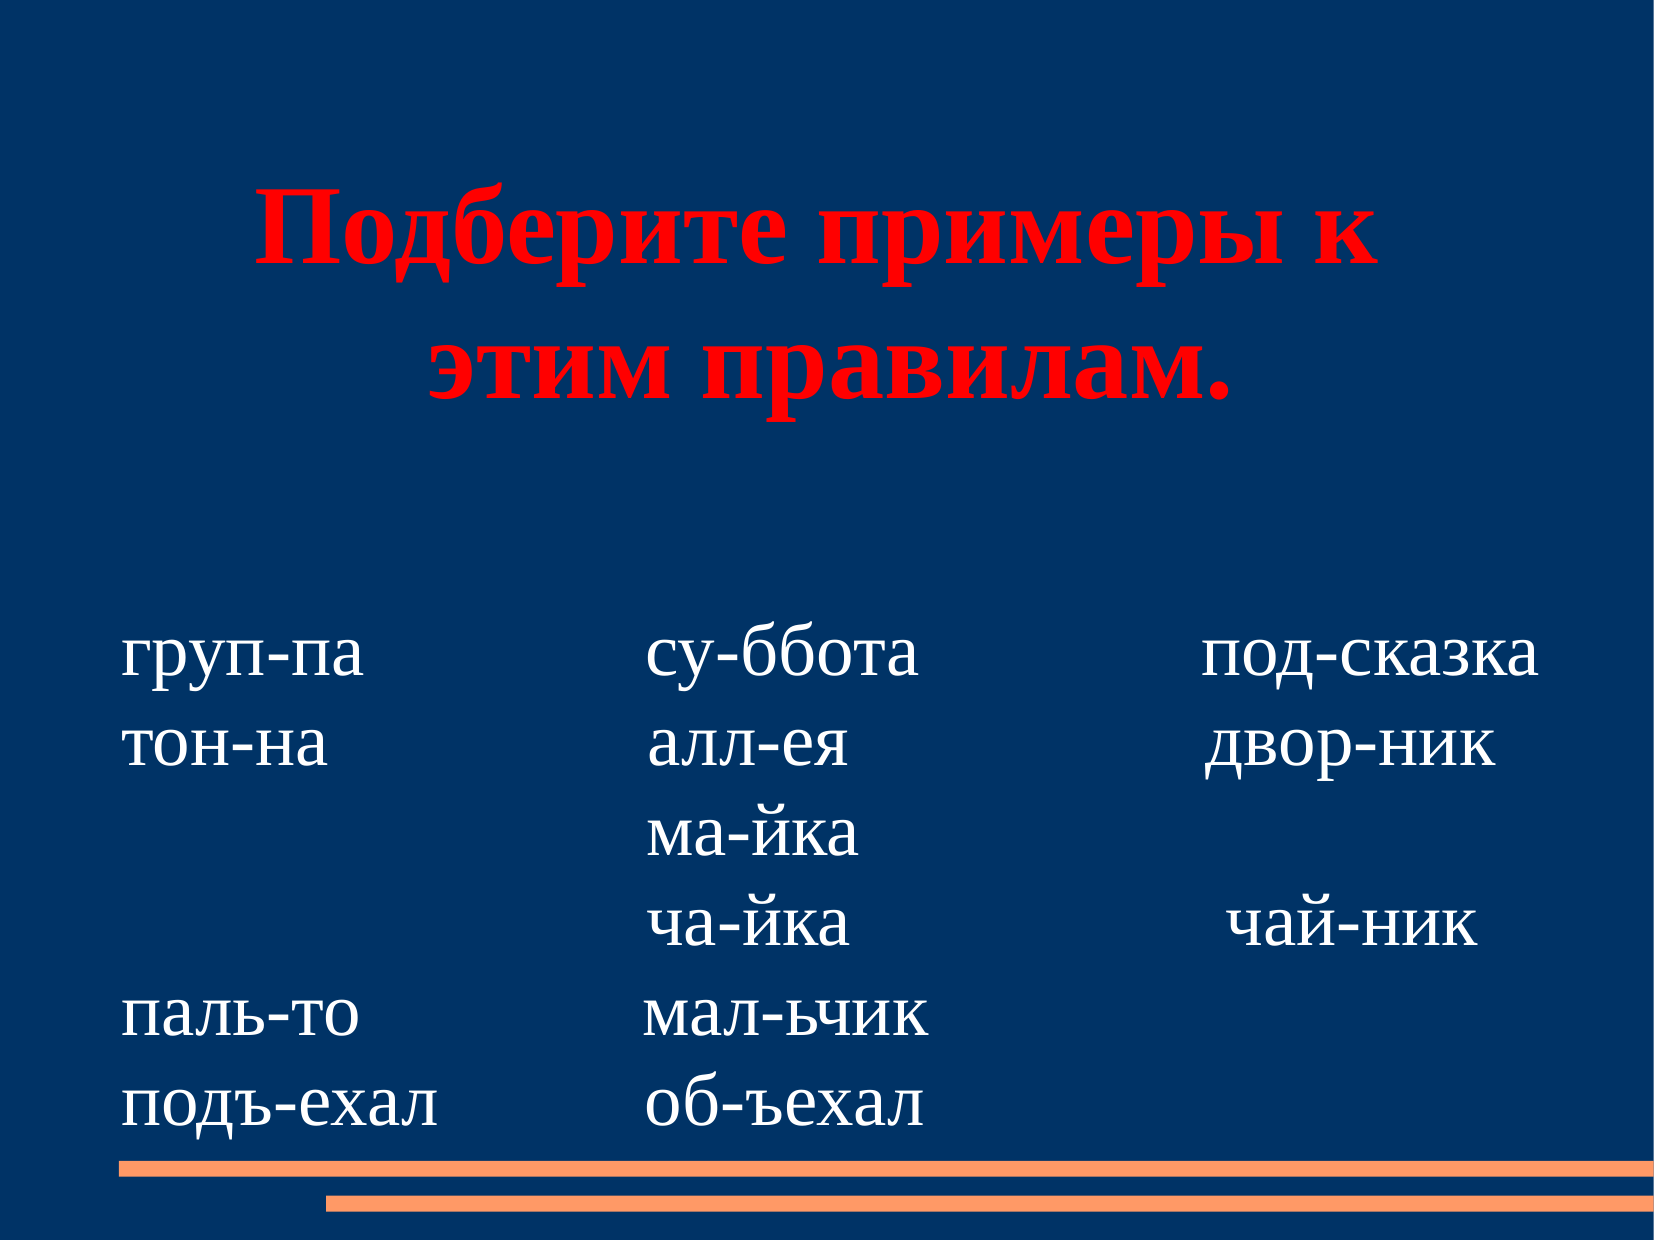

Подберите примеры к
этим правилам.
груп-па су-ббота под-сказка
тон-на алл-ея двор-ник
 ма-йка
 ча-йка чай-ник
паль-то мал-ьчик
подъ-ехал об-ъехал